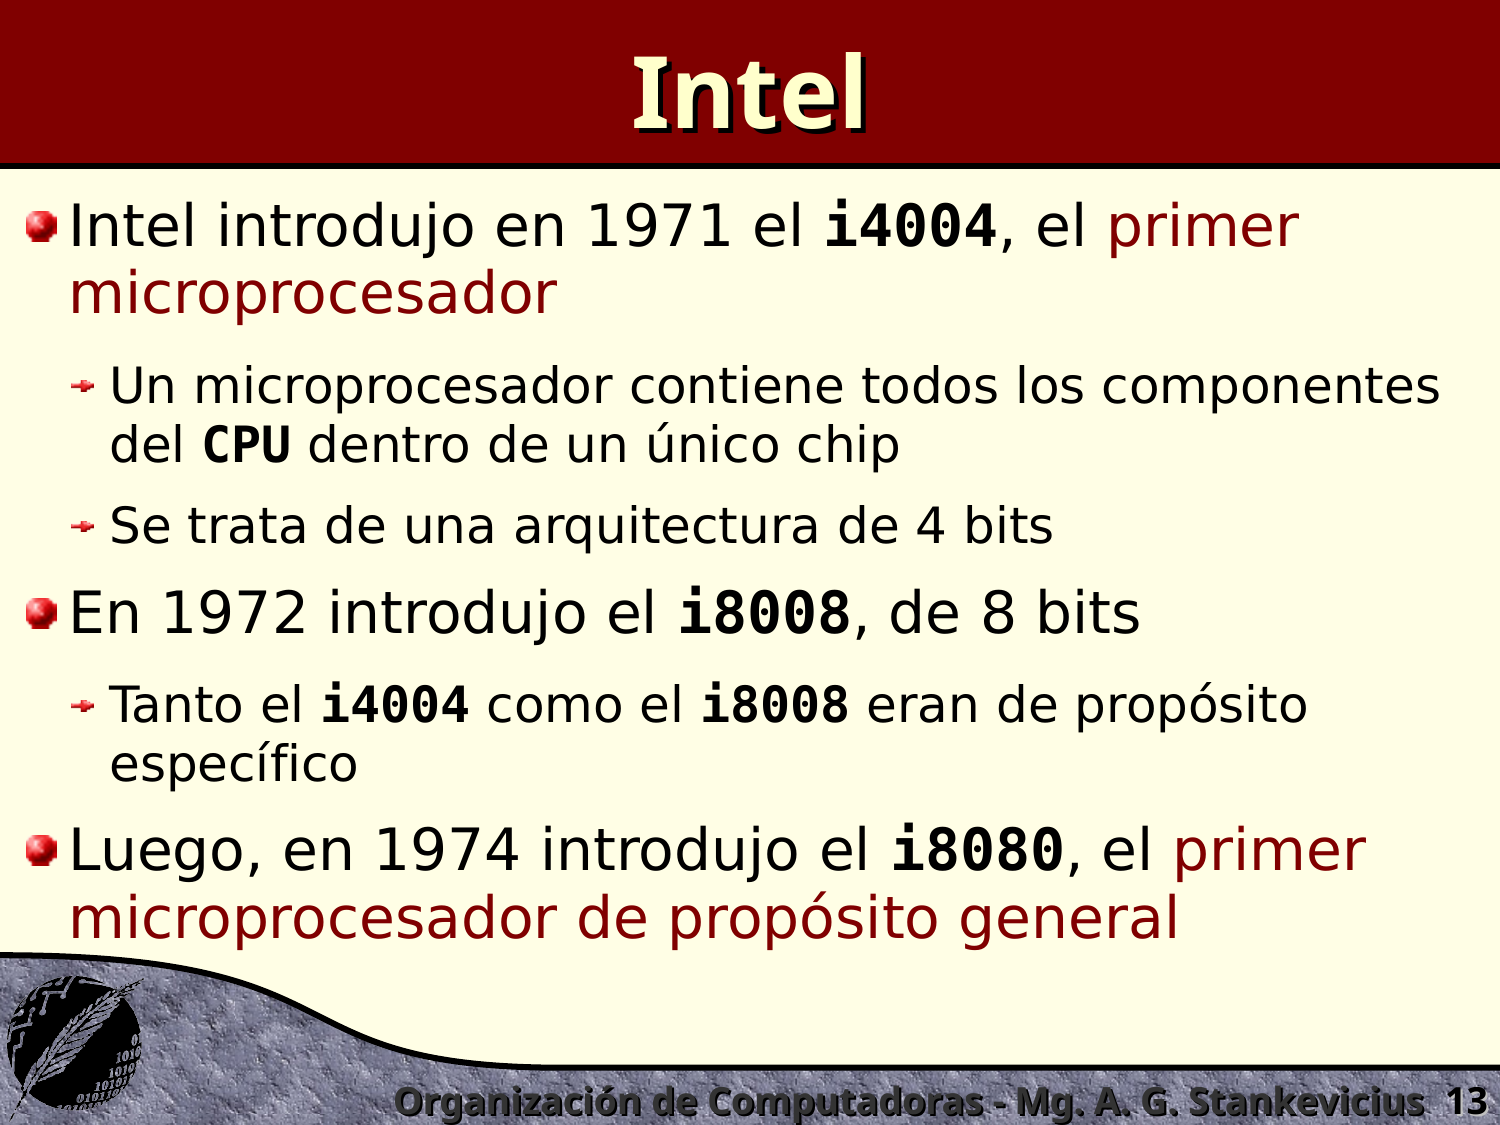

# Intel
Intel introdujo en 1971 el i4004, el primer microprocesador
Un microprocesador contiene todos los componentes del CPU dentro de un único chip
Se trata de una arquitectura de 4 bits
En 1972 introdujo el i8008, de 8 bits
Tanto el i4004 como el i8008 eran de propósito específico
Luego, en 1974 introdujo el i8080, el primer microprocesador de propósito general
13